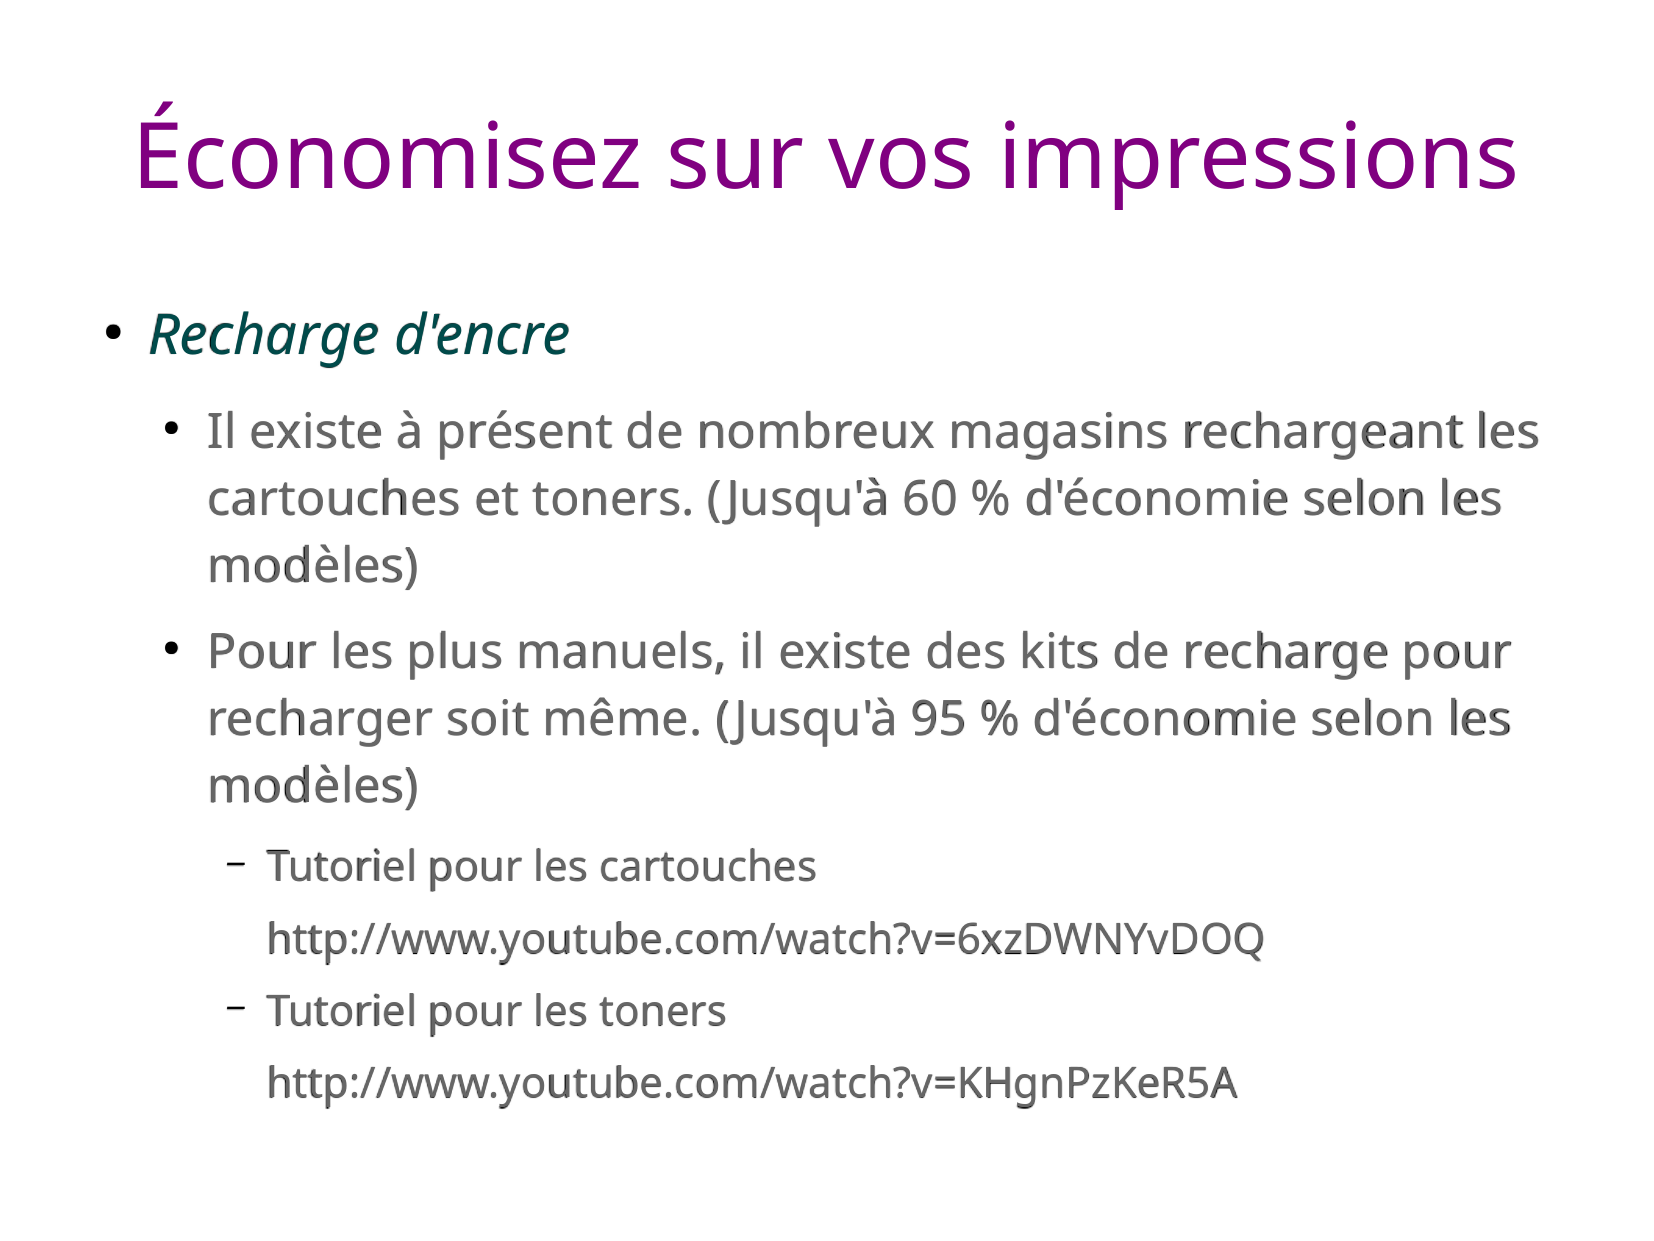

# Économisez sur vos impressions
Recharge d'encre
Il existe à présent de nombreux magasins rechargeant les cartouches et toners. (Jusqu'à 60 % d'économie selon les modèles)
Pour les plus manuels, il existe des kits de recharge pour recharger soit même. (Jusqu'à 95 % d'économie selon les modèles)
Tutoriel pour les cartouches
http://www.youtube.com/watch?v=6xzDWNYvDOQ
Tutoriel pour les toners
http://www.youtube.com/watch?v=KHgnPzKeR5A